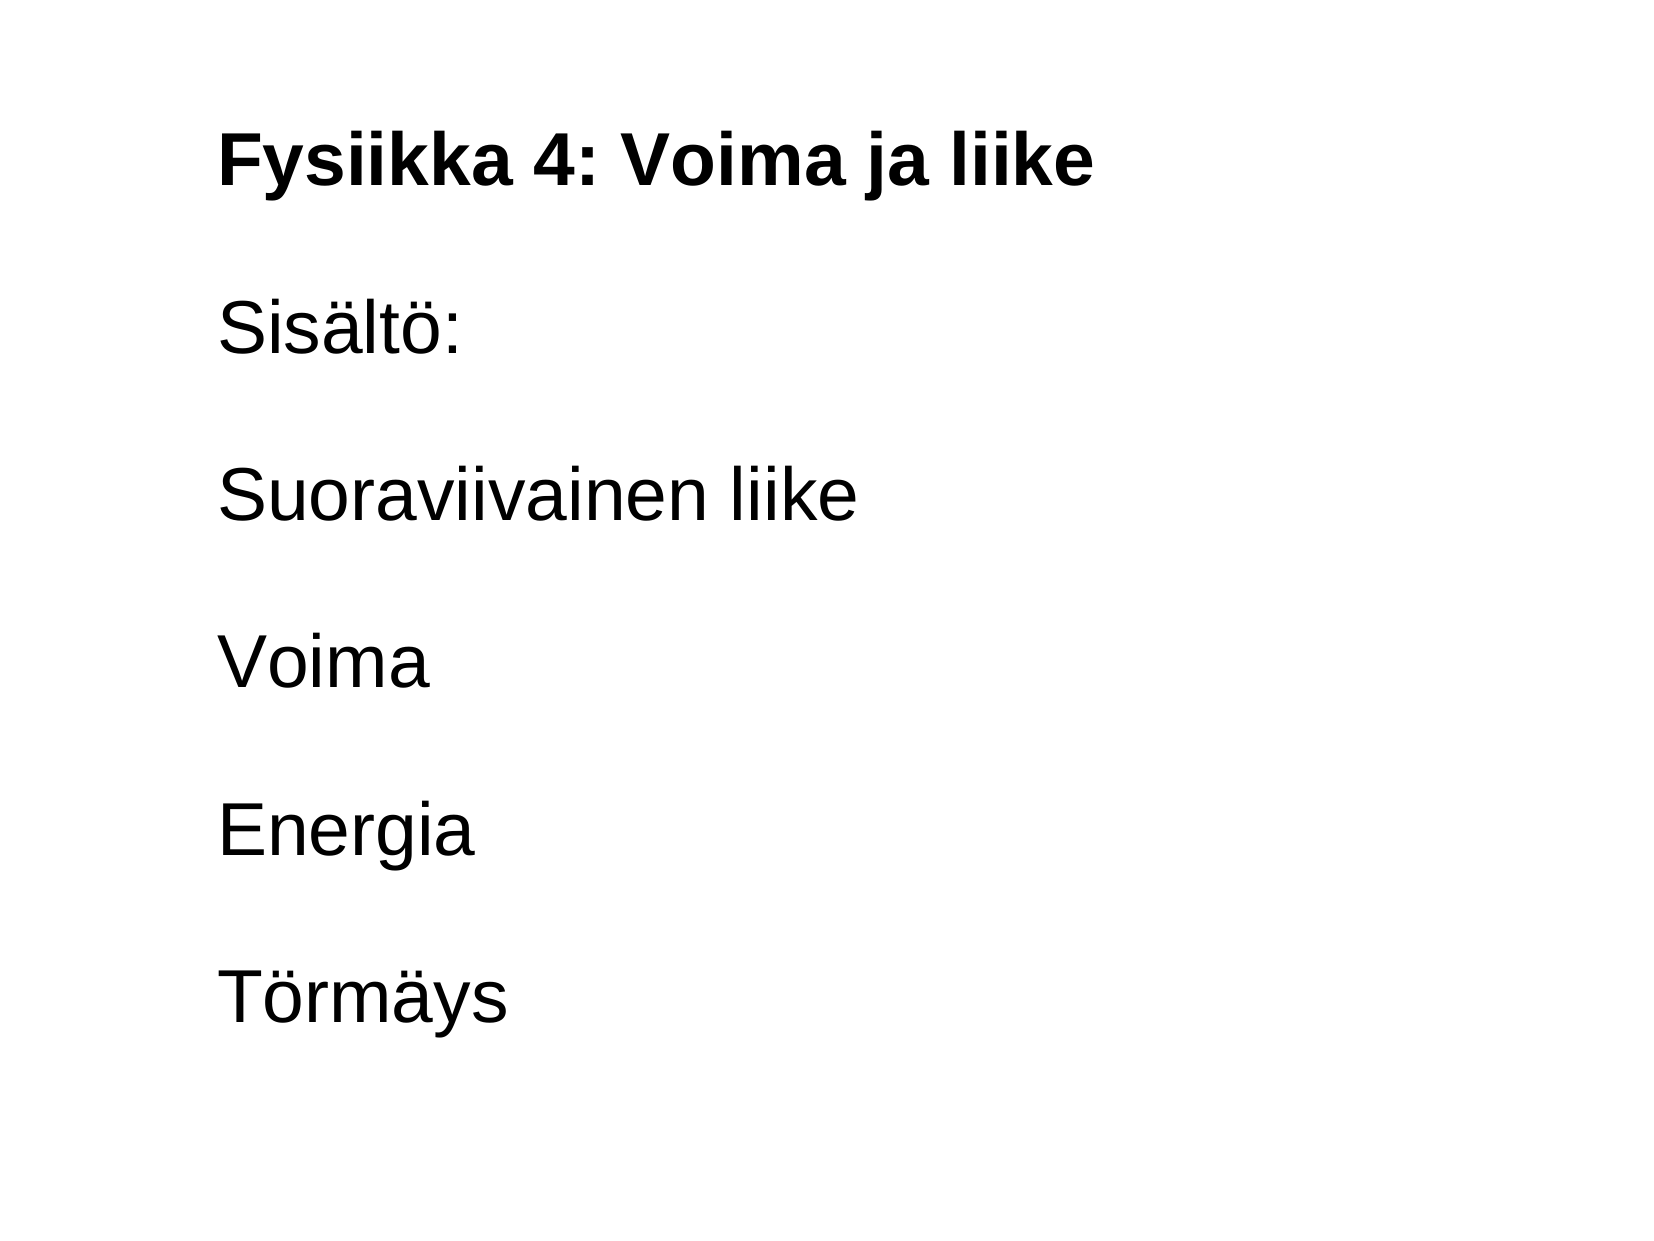

Fysiikka 4: Voima ja liike
Sisältö:
Suoraviivainen liike
Voima
Energia
Törmäys